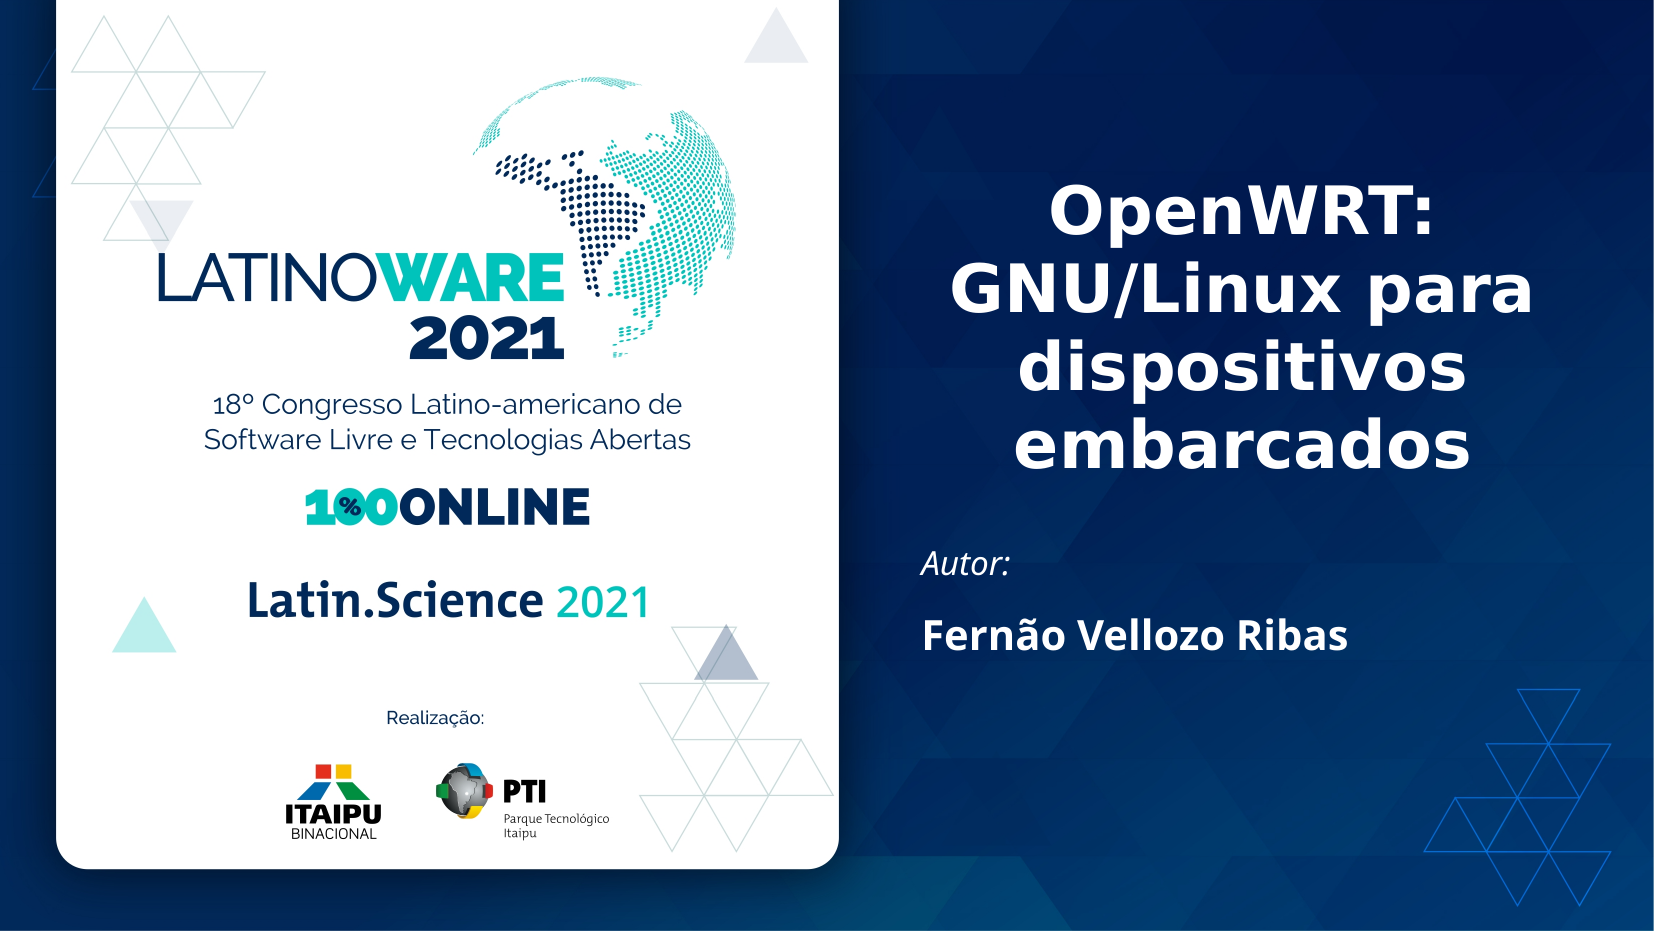

OpenWRT: GNU/Linux para dispositivos embarcados
Autor:
Fernão Vellozo Ribas